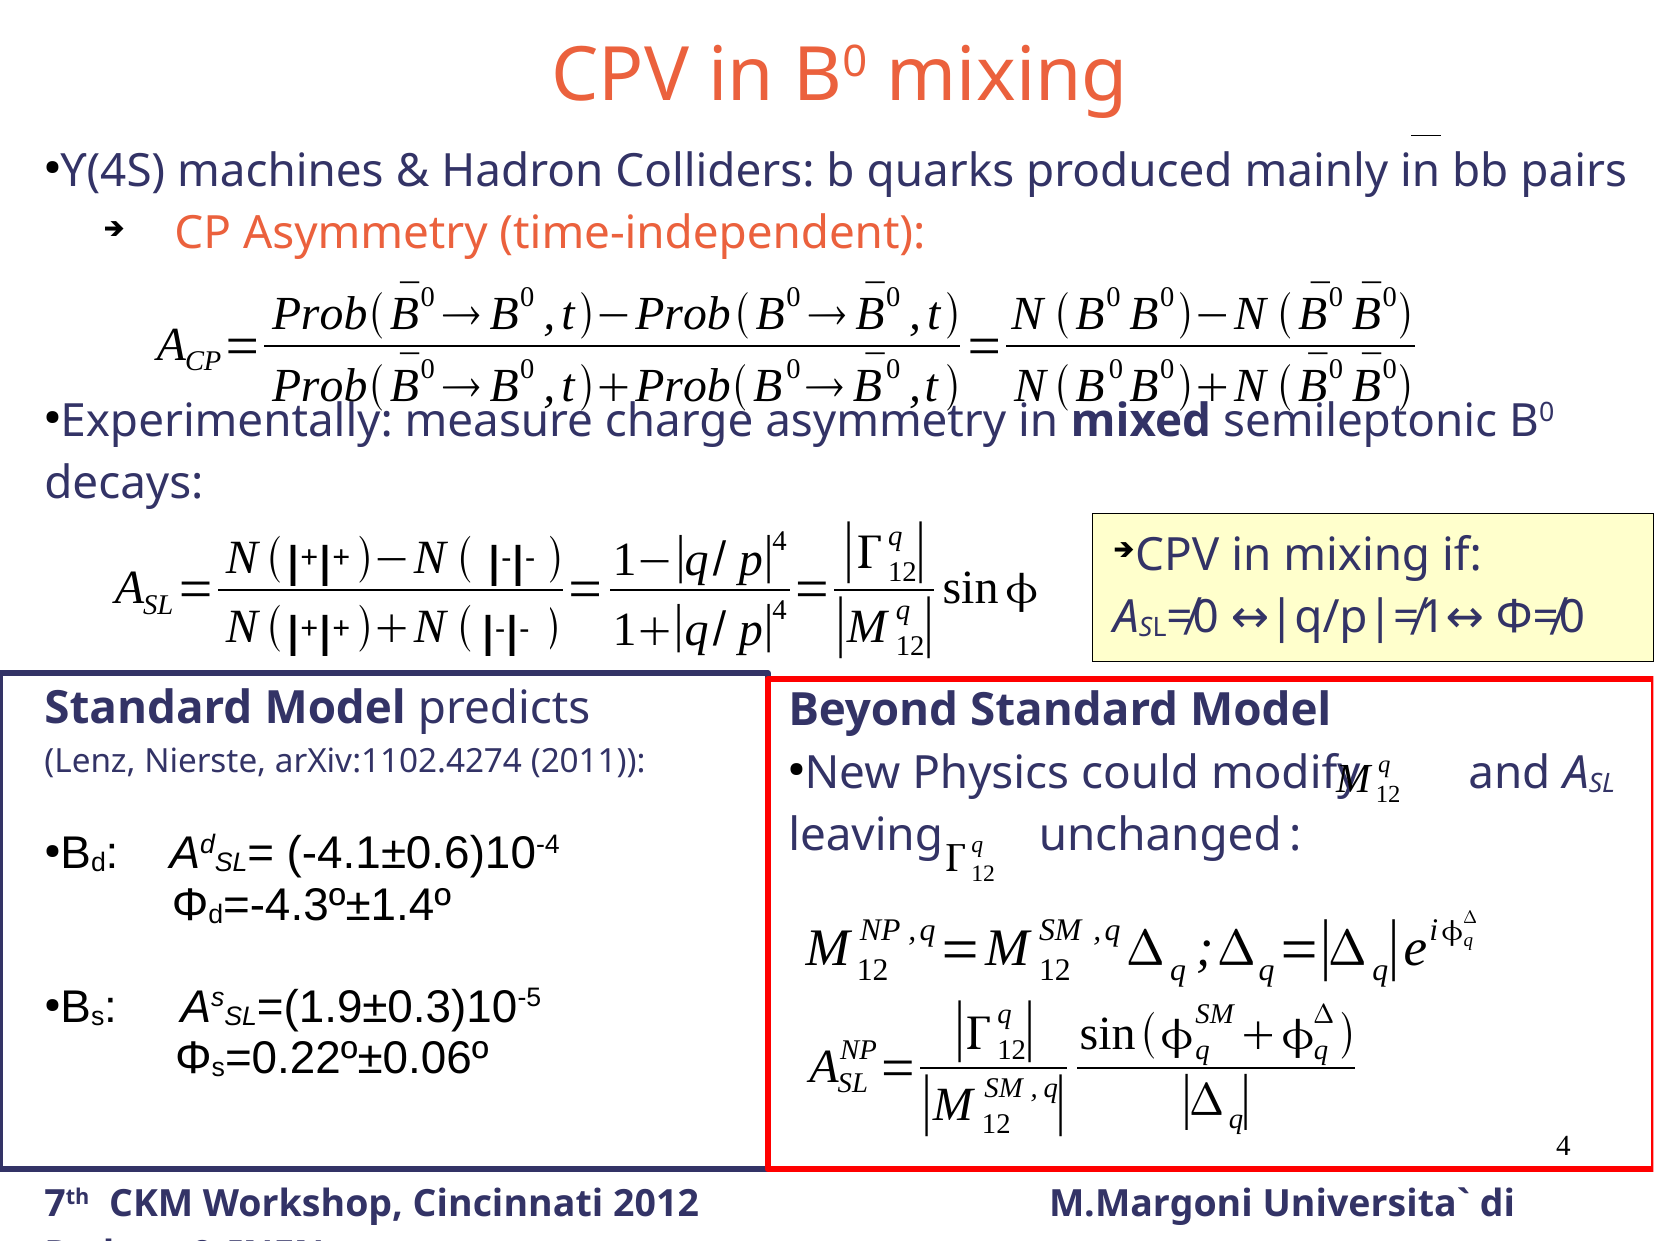

# CPV in B0 mixing
ϒ(4S) machines & Hadron Colliders: b quarks produced mainly in bb pairs
 CP Asymmetry (time-independent):
Experimentally: measure charge asymmetry in mixed semileptonic B0 decays:
CPV in mixing if:
ASL≠0 ↔|q/p|≠1↔ Φ≠0
l+l+
l-l-
l+l+
l-l-
Standard Model predicts
(Lenz, Nierste, arXiv:1102.4274 (2011)):
Bd: AdSL= (-4.1±0.6)10-4
 Φd=-4.3º±1.4º
Bs: AsSL=(1.9±0.3)10-5
 Φs=0.22º±0.06º
Beyond Standard Model
New Physics could modify and ASL leaving unchanged :
4
7th CKM Workshop, Cincinnati 2012 M.Margoni Universita` di Padova & INFN